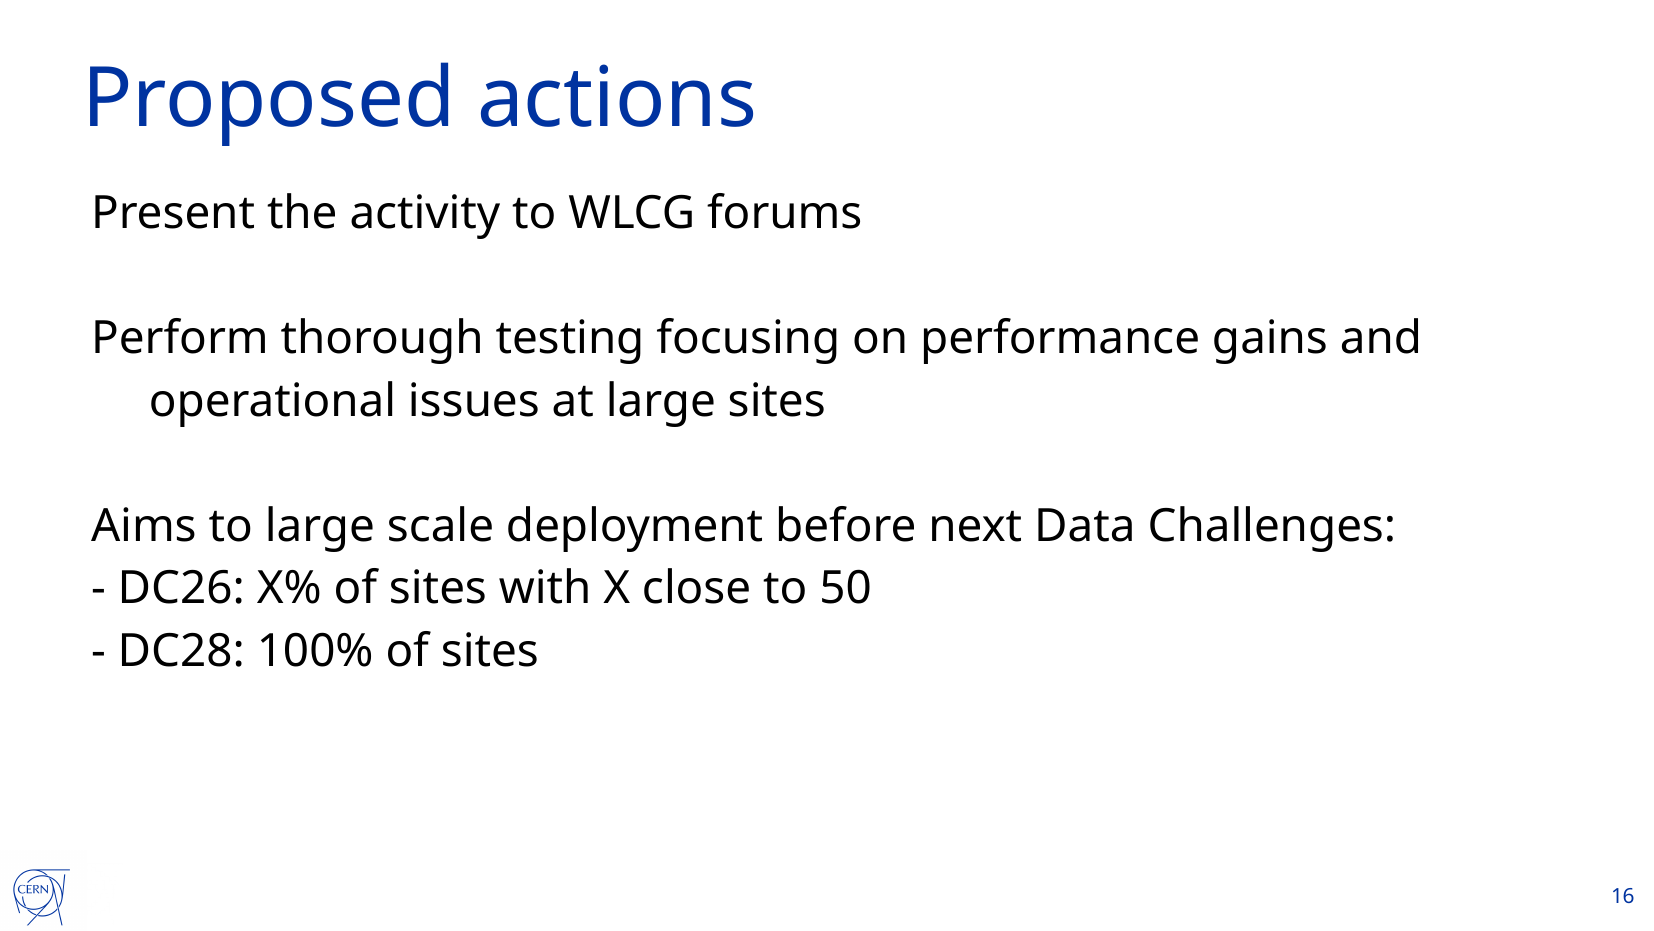

# Proposed actions
Present the activity to WLCG forums
Perform thorough testing focusing on performance gains and operational issues at large sites
Aims to large scale deployment before next Data Challenges:
- DC26: X% of sites with X close to 50
- DC28: 100% of sites